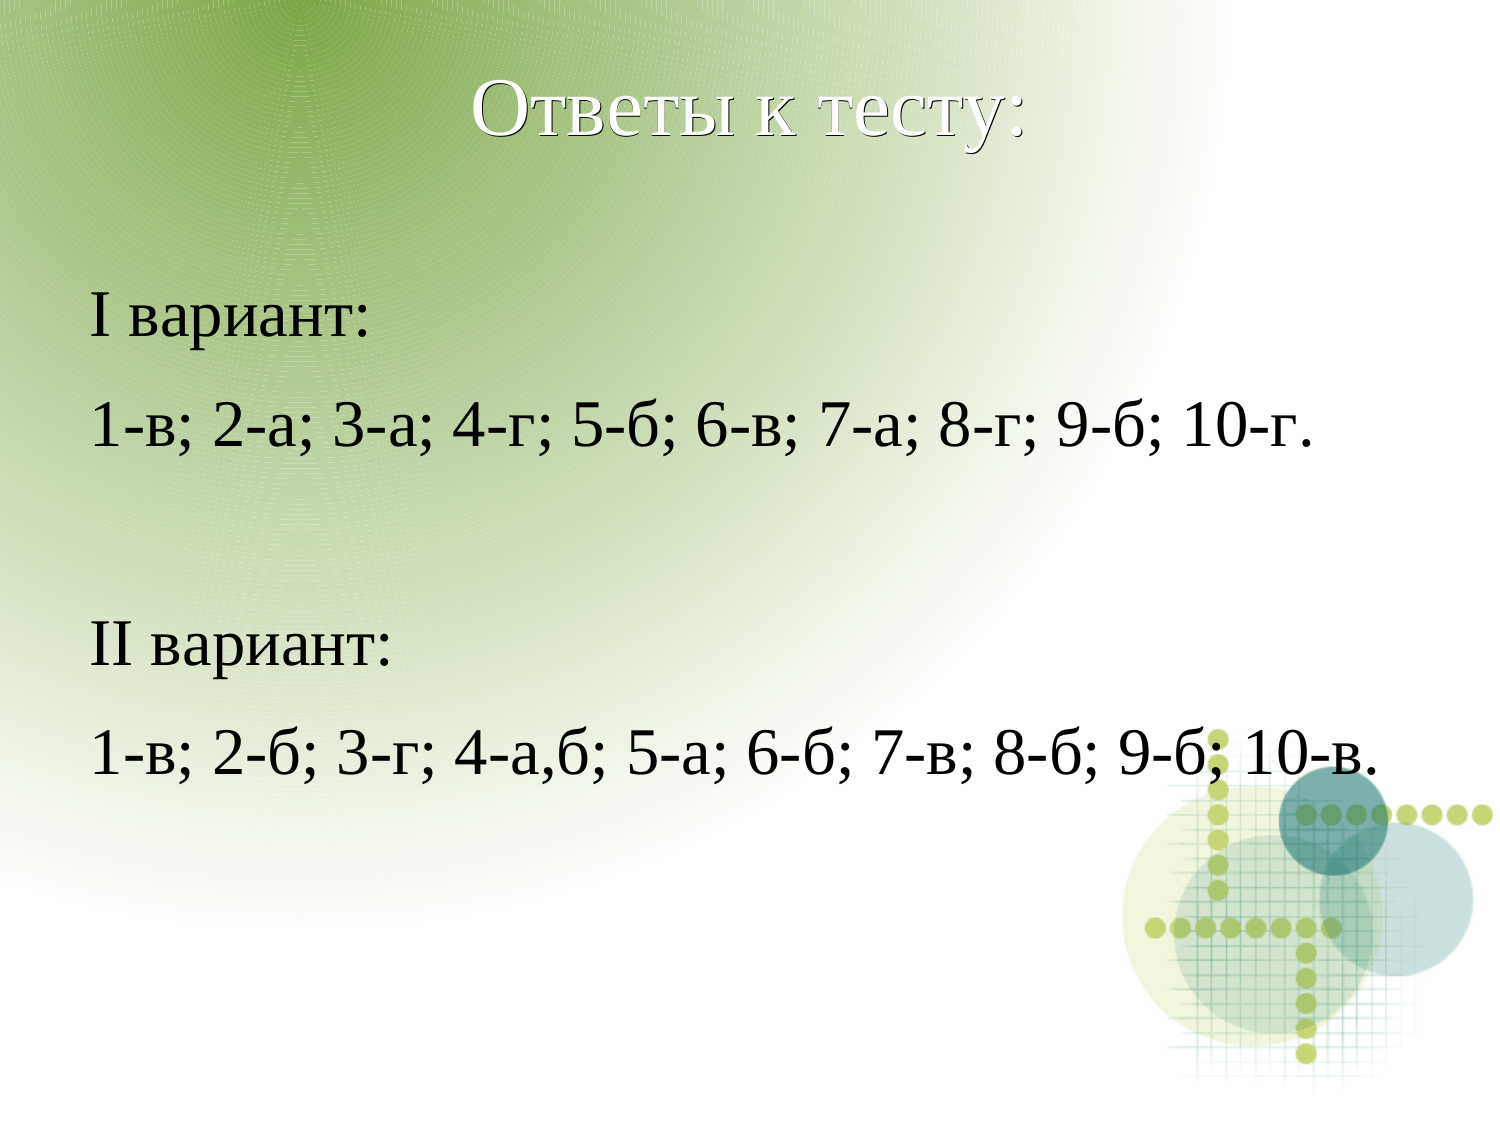

# Ответы к тесту:
I вариант:
1-в; 2-а; 3-а; 4-г; 5-б; 6-в; 7-а; 8-г; 9-б; 10-г.
II вариант:
1-в; 2-б; 3-г; 4-а,б; 5-а; 6-б; 7-в; 8-б; 9-б; 10-в.